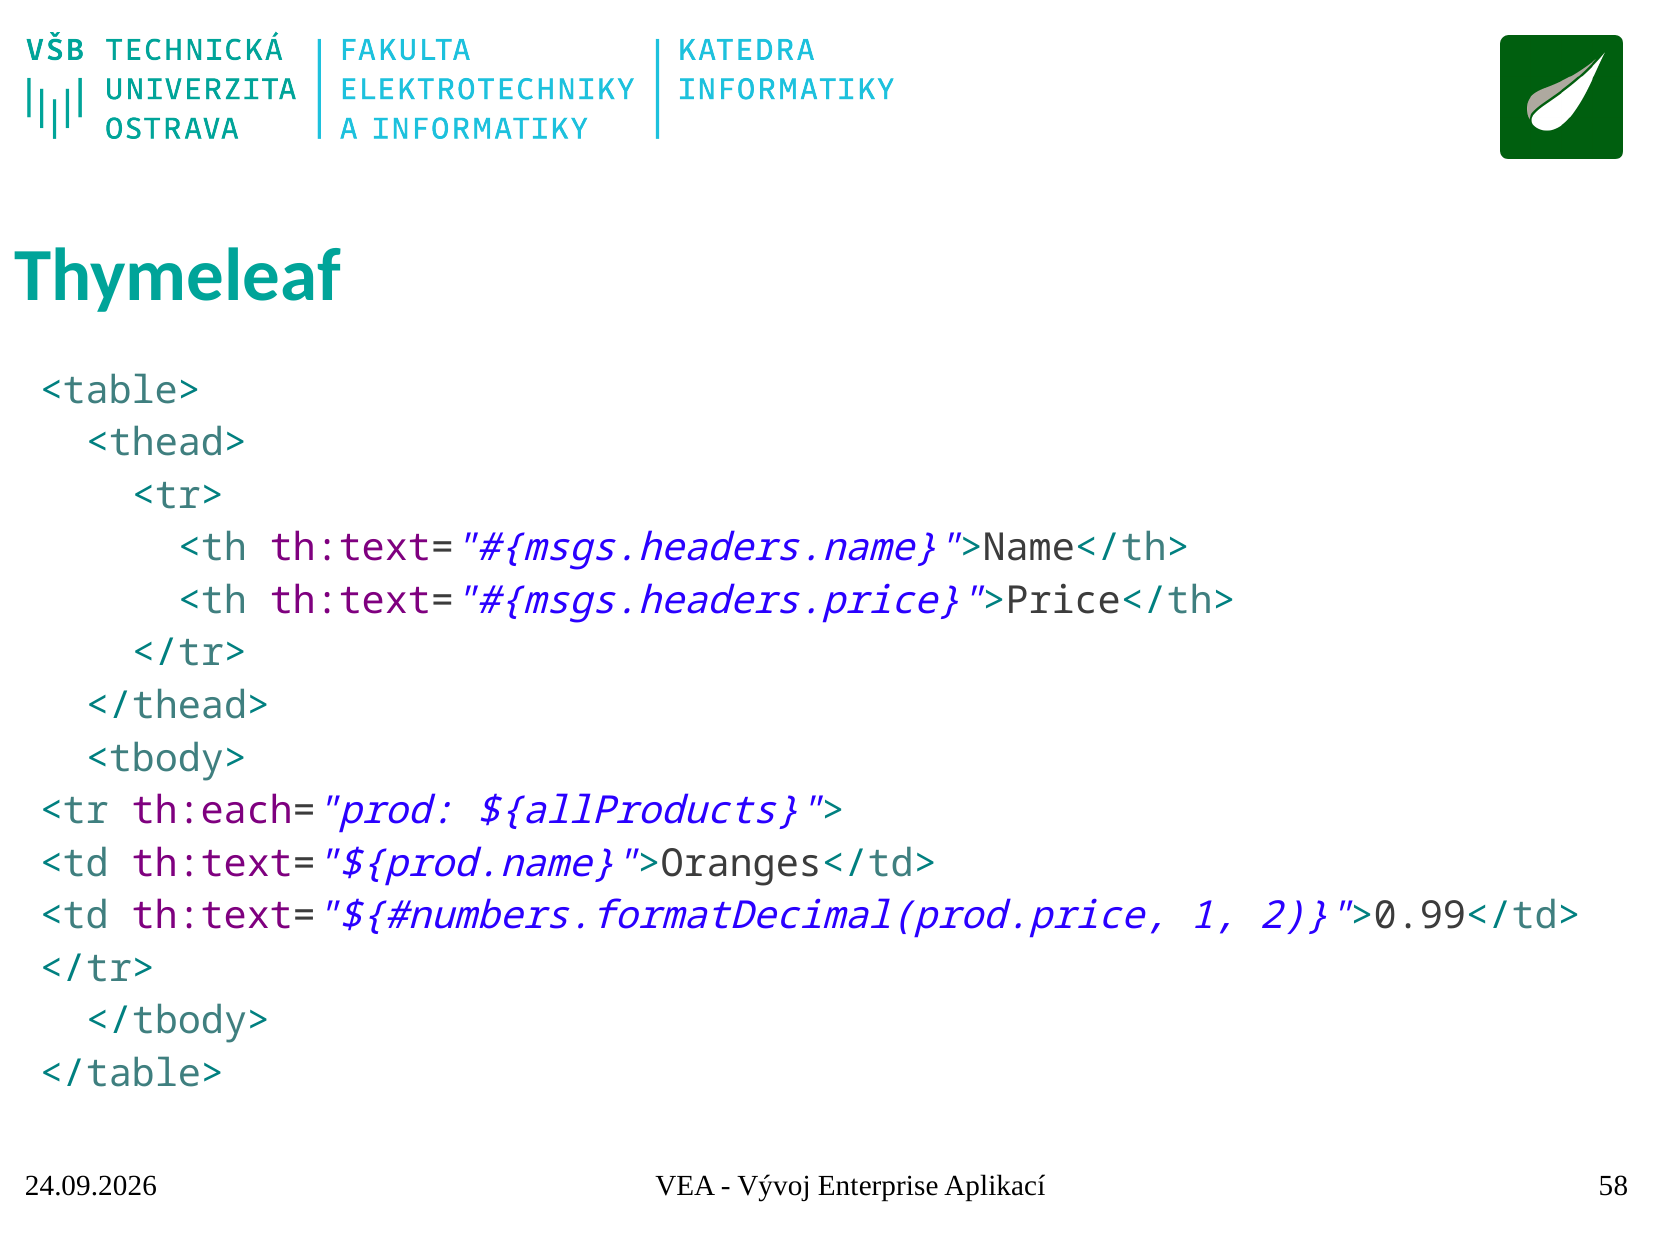

Thymeleaf
# <table>
 <thead>
 <tr>
 <th th:text="#{msgs.headers.name}">Name</th>
 <th th:text="#{msgs.headers.price}">Price</th>
 </tr>
 </thead>
 <tbody>
<tr th:each="prod: ${allProducts}">
<td th:text="${prod.name}">Oranges</td>
<td th:text="${#numbers.formatDecimal(prod.price, 1, 2)}">0.99</td>
</tr>
 </tbody>
</table>
VEA - Vývoj Enterprise Aplikací
58